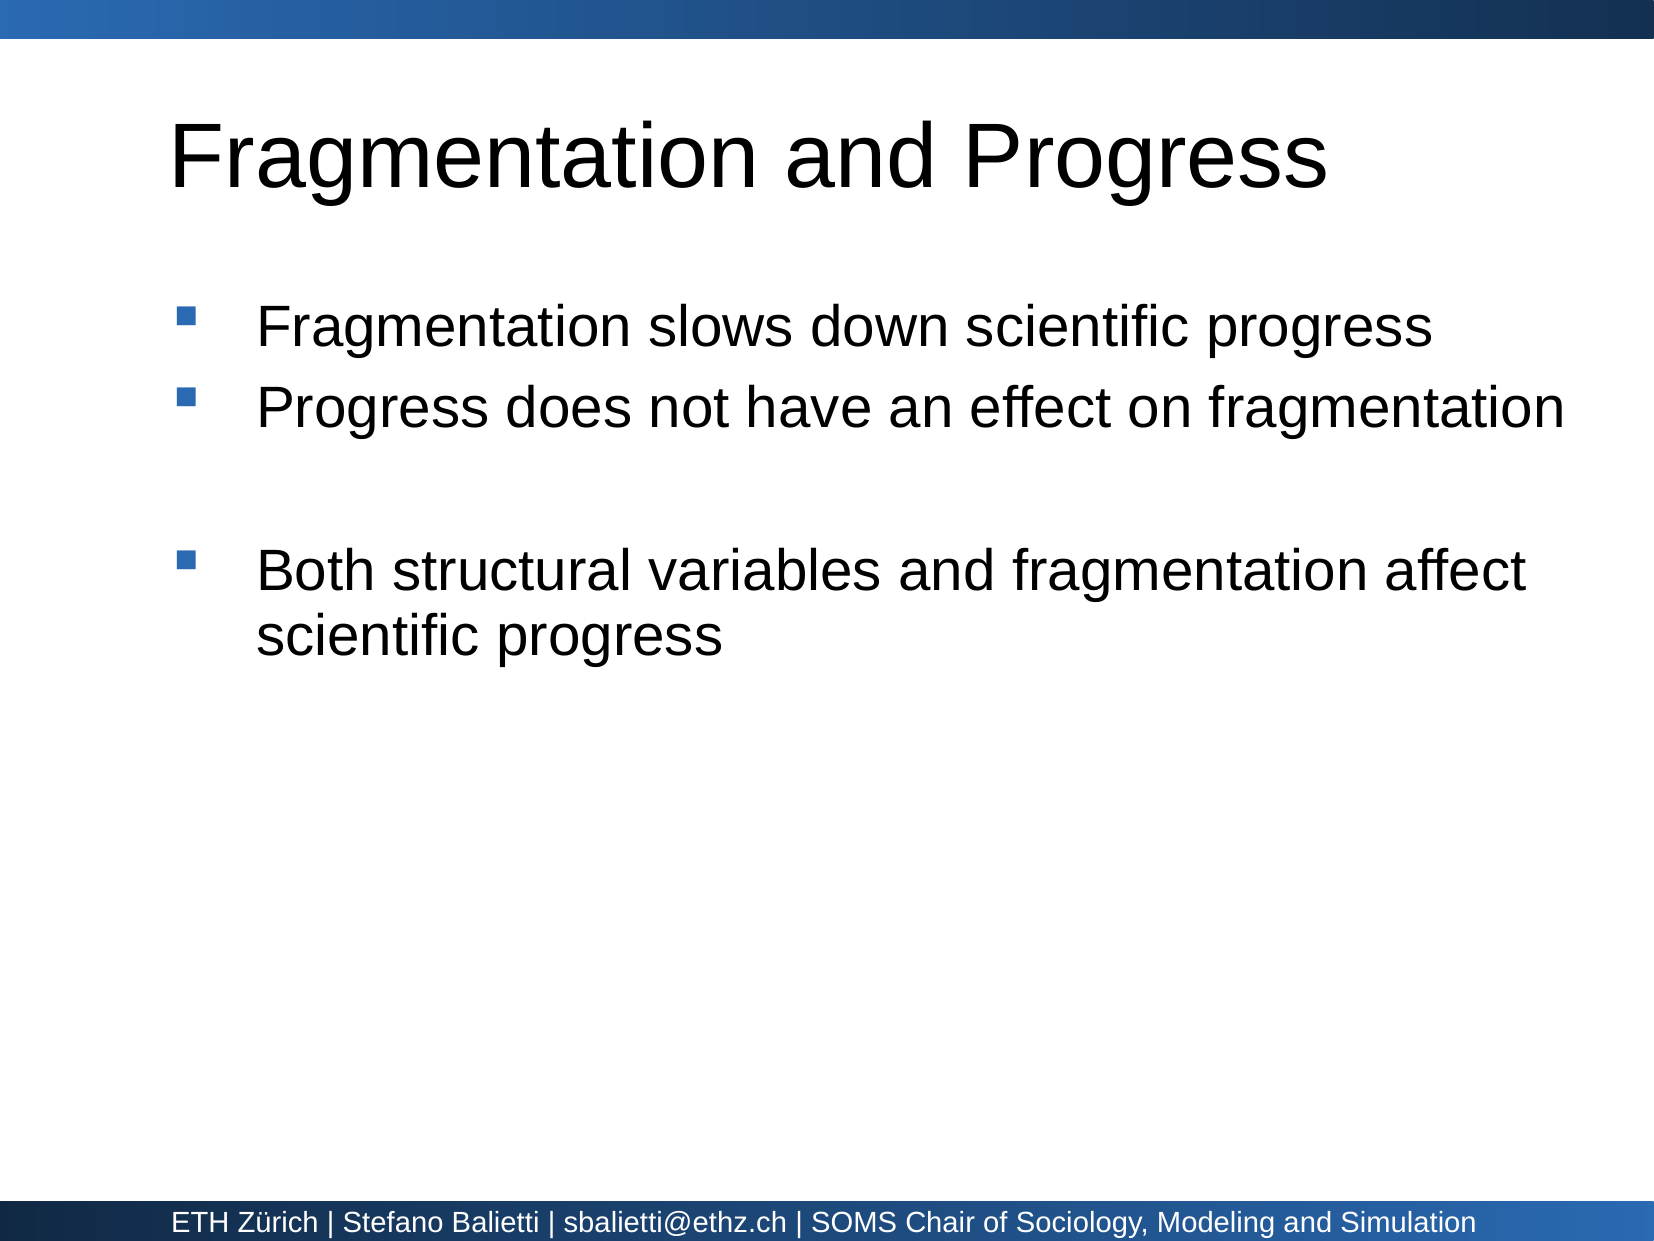

# Fragmentation and Progress
Fragmentation slows down scientific progress
Progress does not have an effect on fragmentation
Both structural variables and fragmentation affect scientific progress
 ETH Zürich | Stefano Balietti | sbalietti@ethz.ch | SOMS Chair of Sociology, Modeling and Simulation